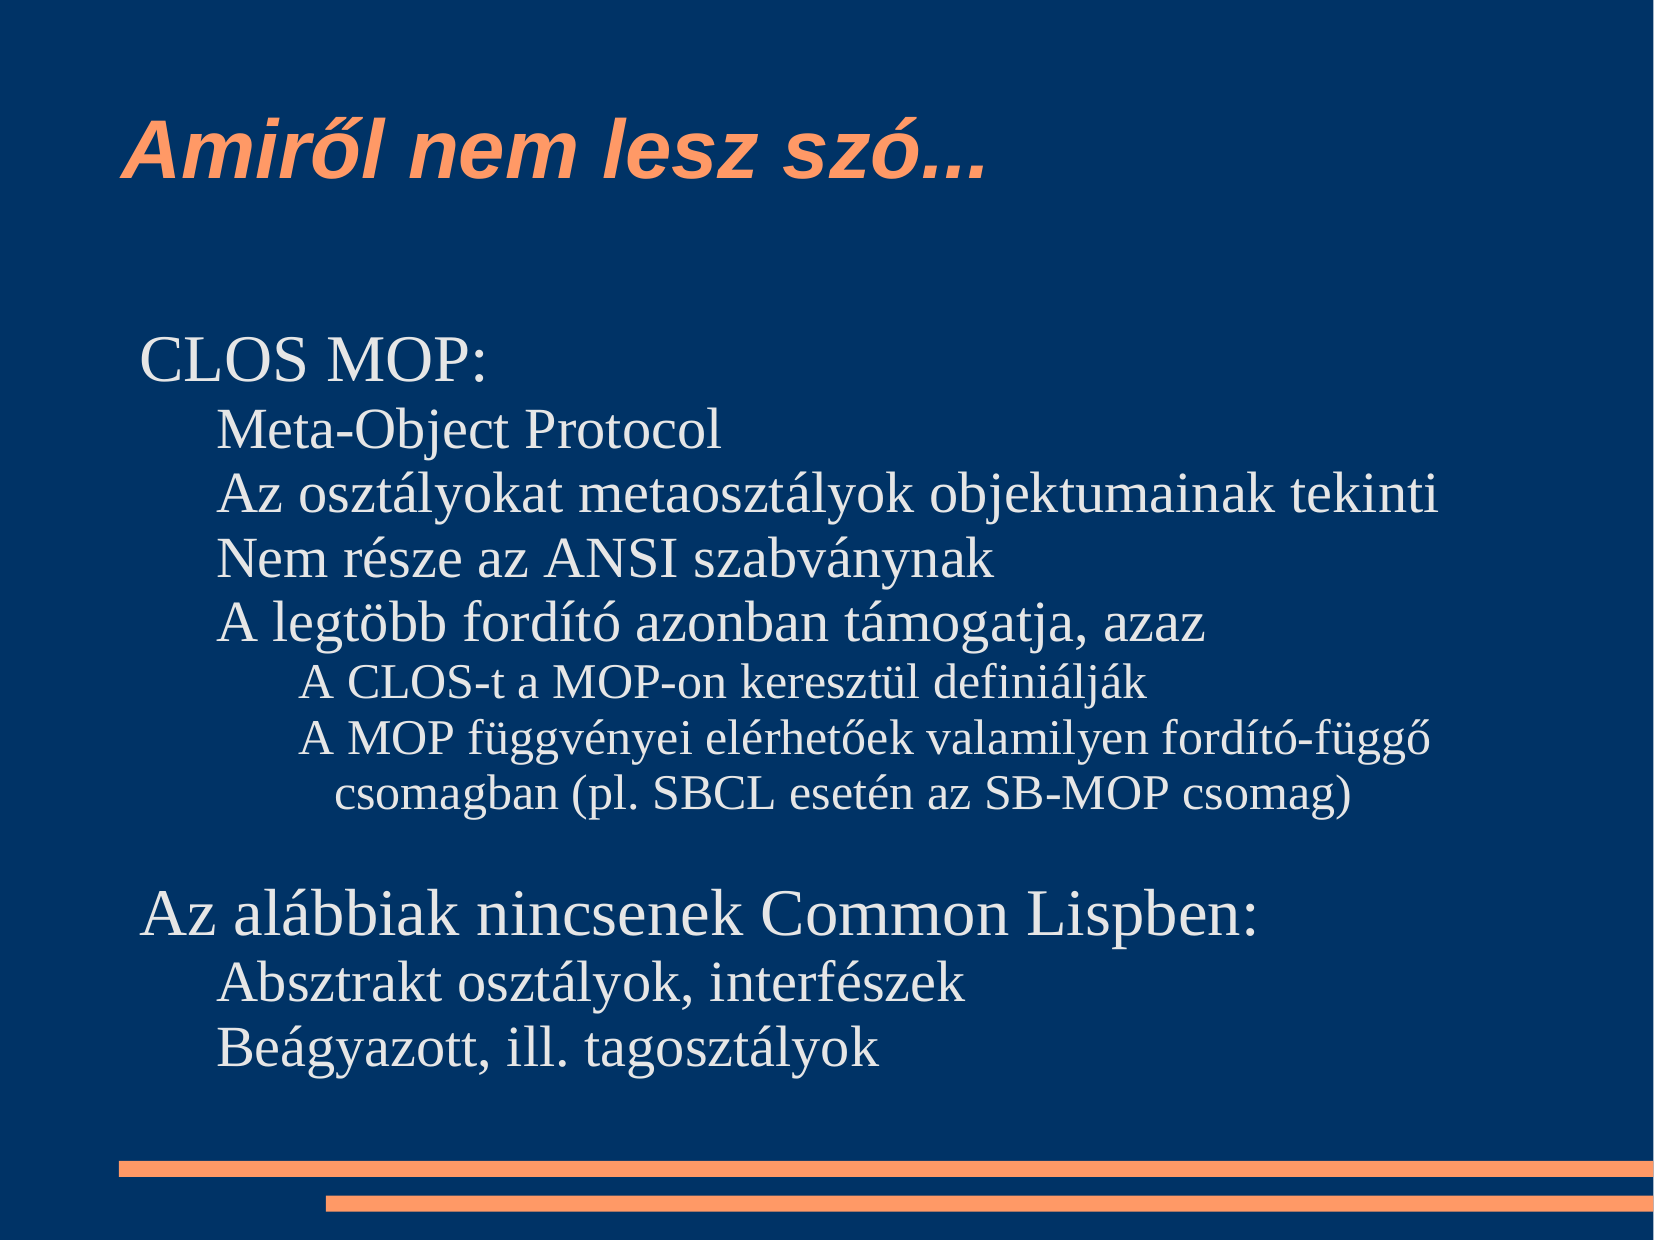

# Amiről nem lesz szó...
CLOS MOP:
Meta-Object Protocol
Az osztályokat metaosztályok objektumainak tekinti
Nem része az ANSI szabványnak
A legtöbb fordító azonban támogatja, azaz
A CLOS-t a MOP-on keresztül definiálják
A MOP függvényei elérhetőek valamilyen fordító-függő csomagban (pl. SBCL esetén az SB-MOP csomag)
Az alábbiak nincsenek Common Lispben:
Absztrakt osztályok, interfészek
Beágyazott, ill. tagosztályok